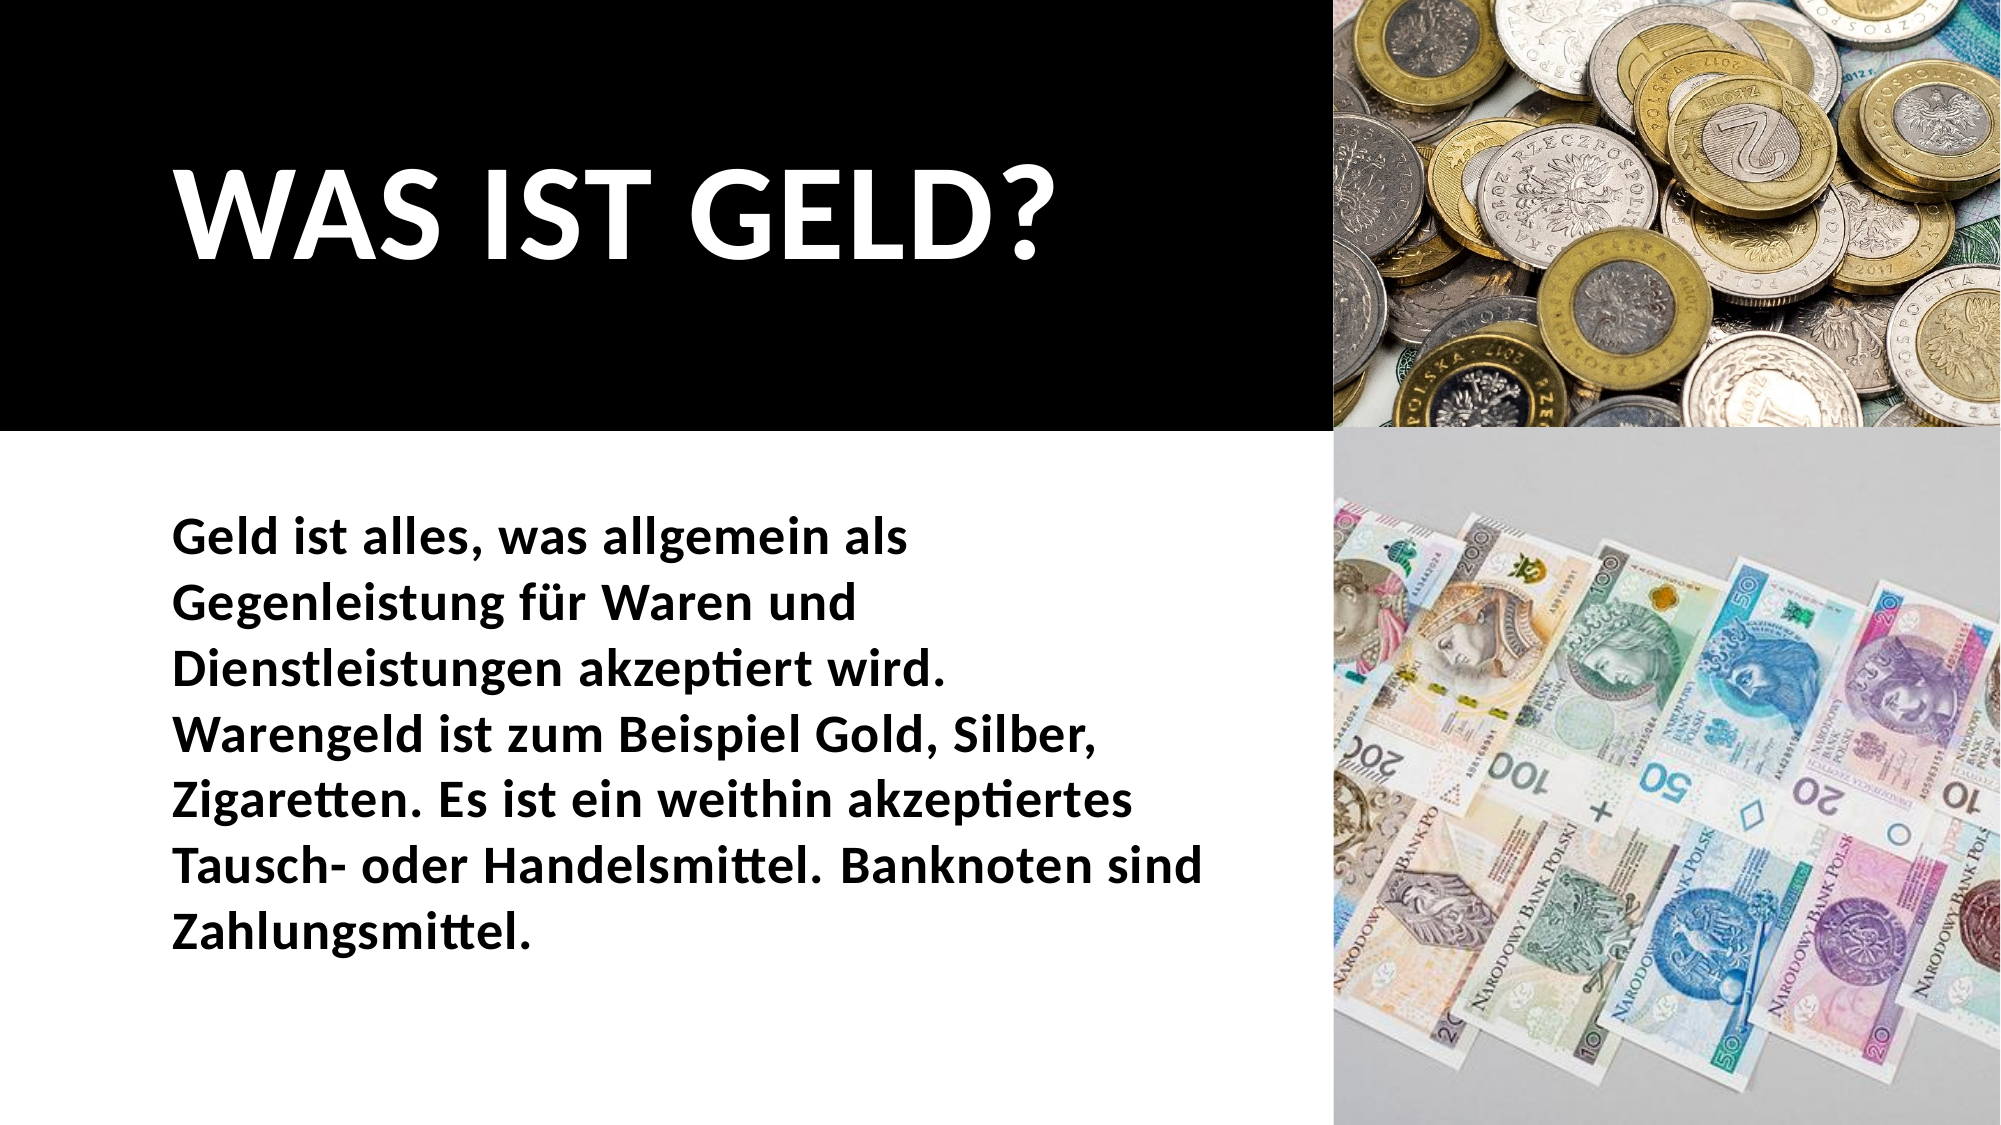

# Was ist Geld?
Geld ist alles, was allgemein als Gegenleistung für Waren und Dienstleistungen akzeptiert wird. Warengeld ist zum Beispiel Gold, Silber, Zigaretten. Es ist ein weithin akzeptiertes Tausch- oder Handelsmittel. Banknoten sind Zahlungsmittel.